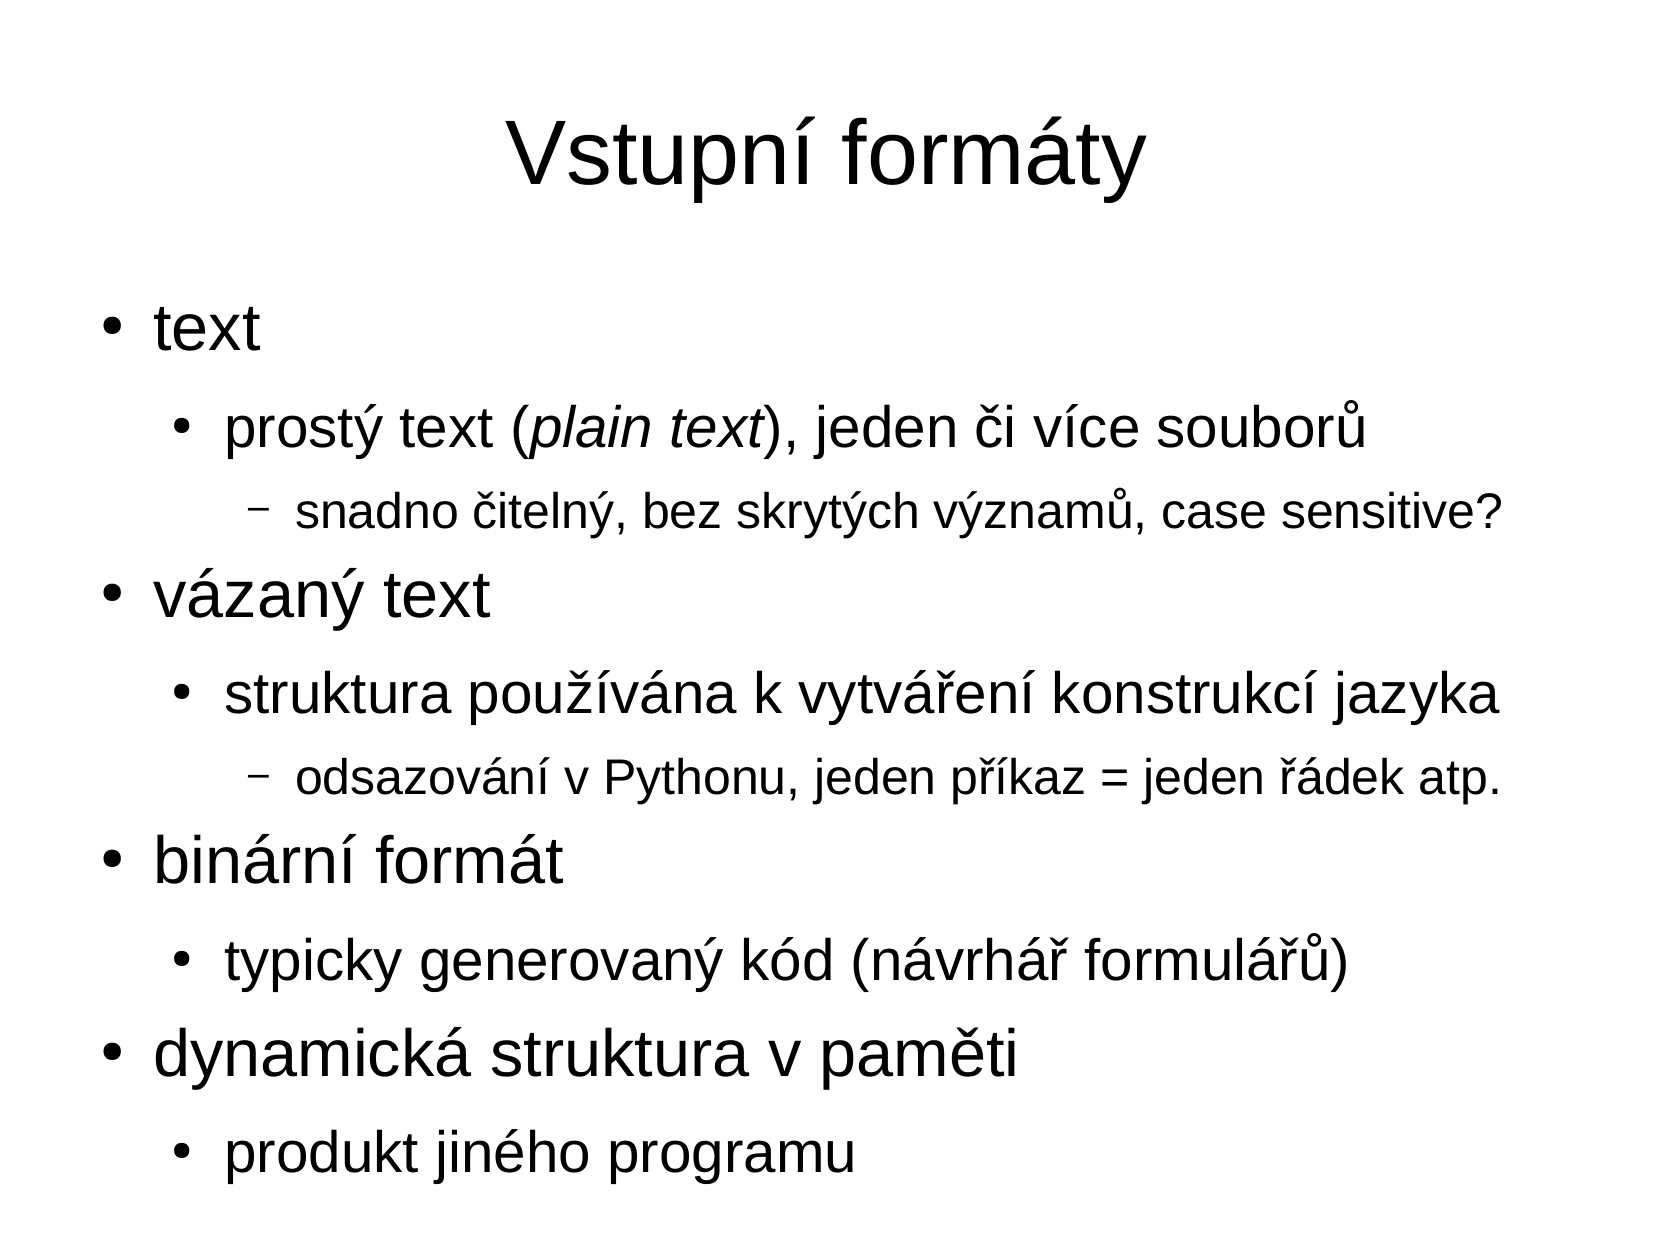

# Vstupní formáty
text
prostý text (plain text), jeden či více souborů
snadno čitelný, bez skrytých významů, case sensitive?
vázaný text
struktura používána k vytváření konstrukcí jazyka
odsazování v Pythonu, jeden příkaz = jeden řádek atp.
binární formát
typicky generovaný kód (návrhář formulářů)
dynamická struktura v paměti
produkt jiného programu